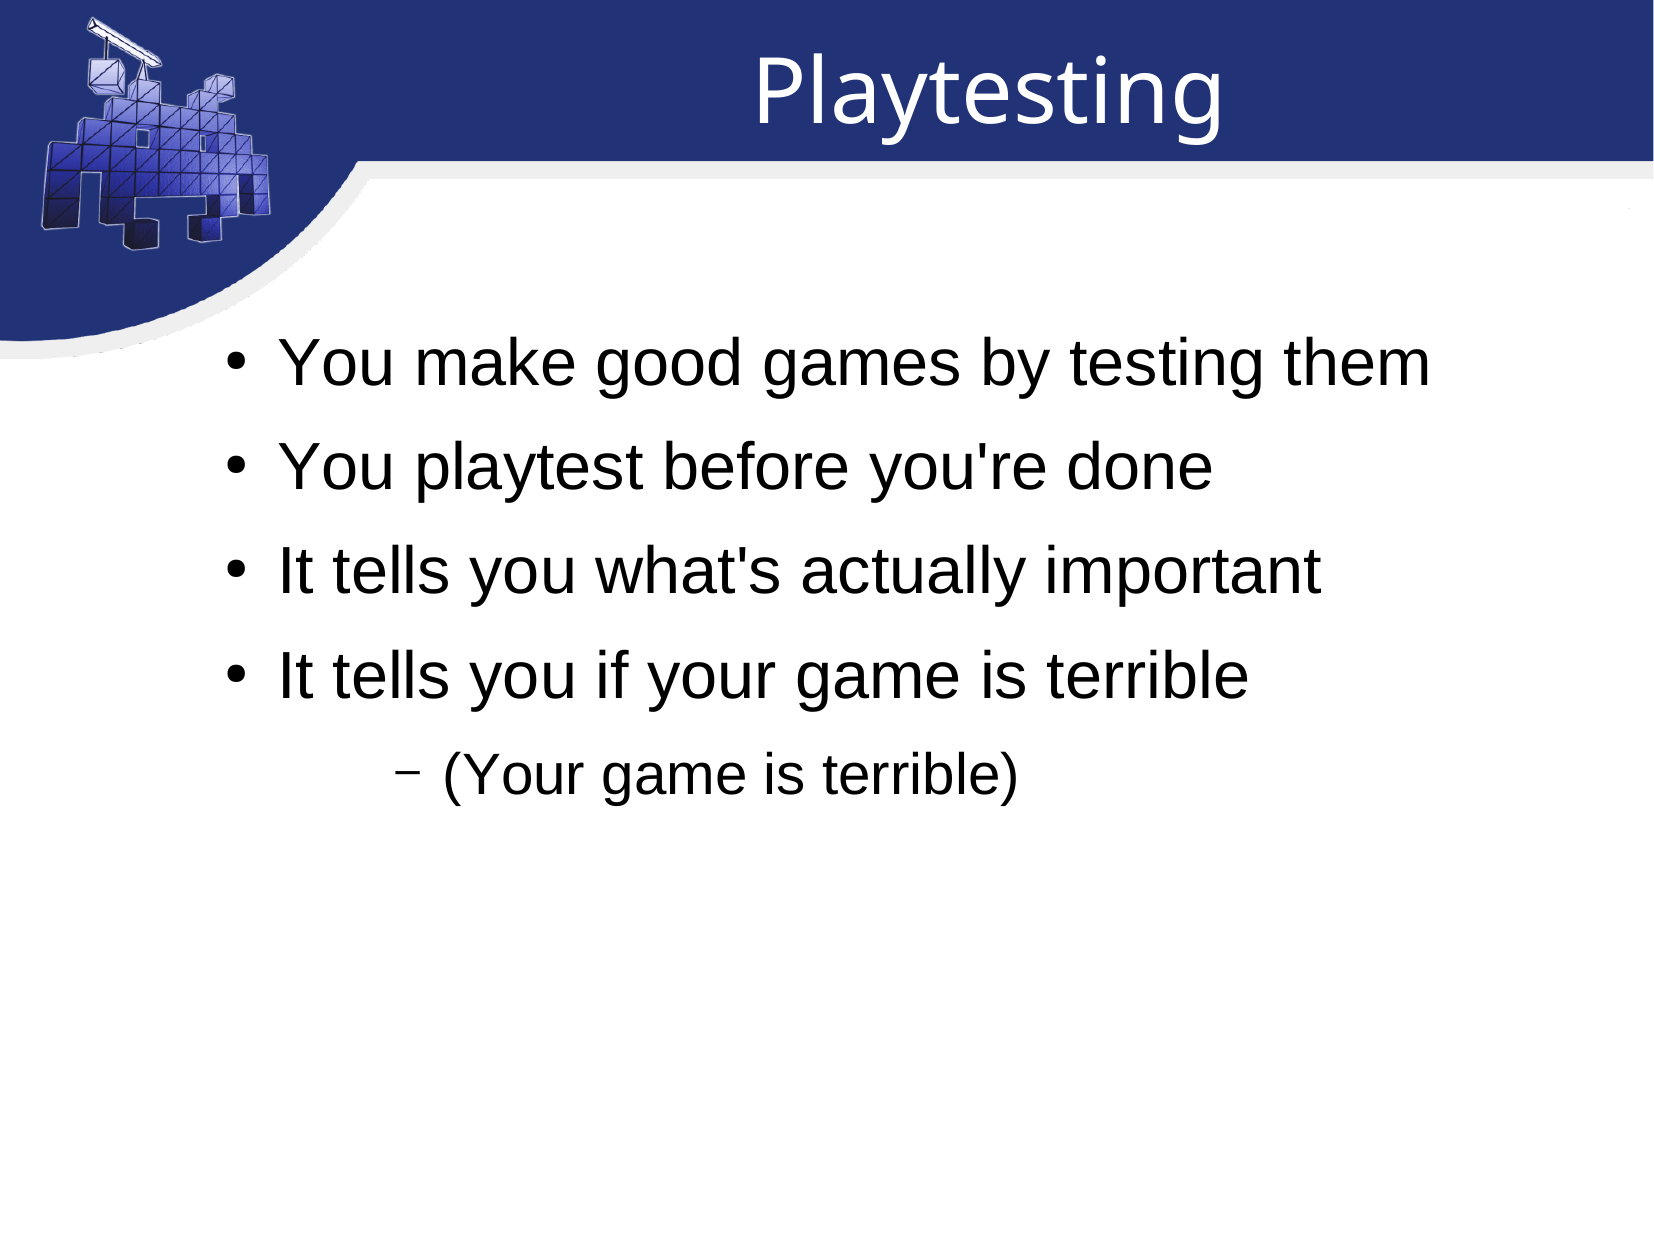

# Playtesting
You make good games by testing them
You playtest before you're done
It tells you what's actually important
It tells you if your game is terrible
(Your game is terrible)